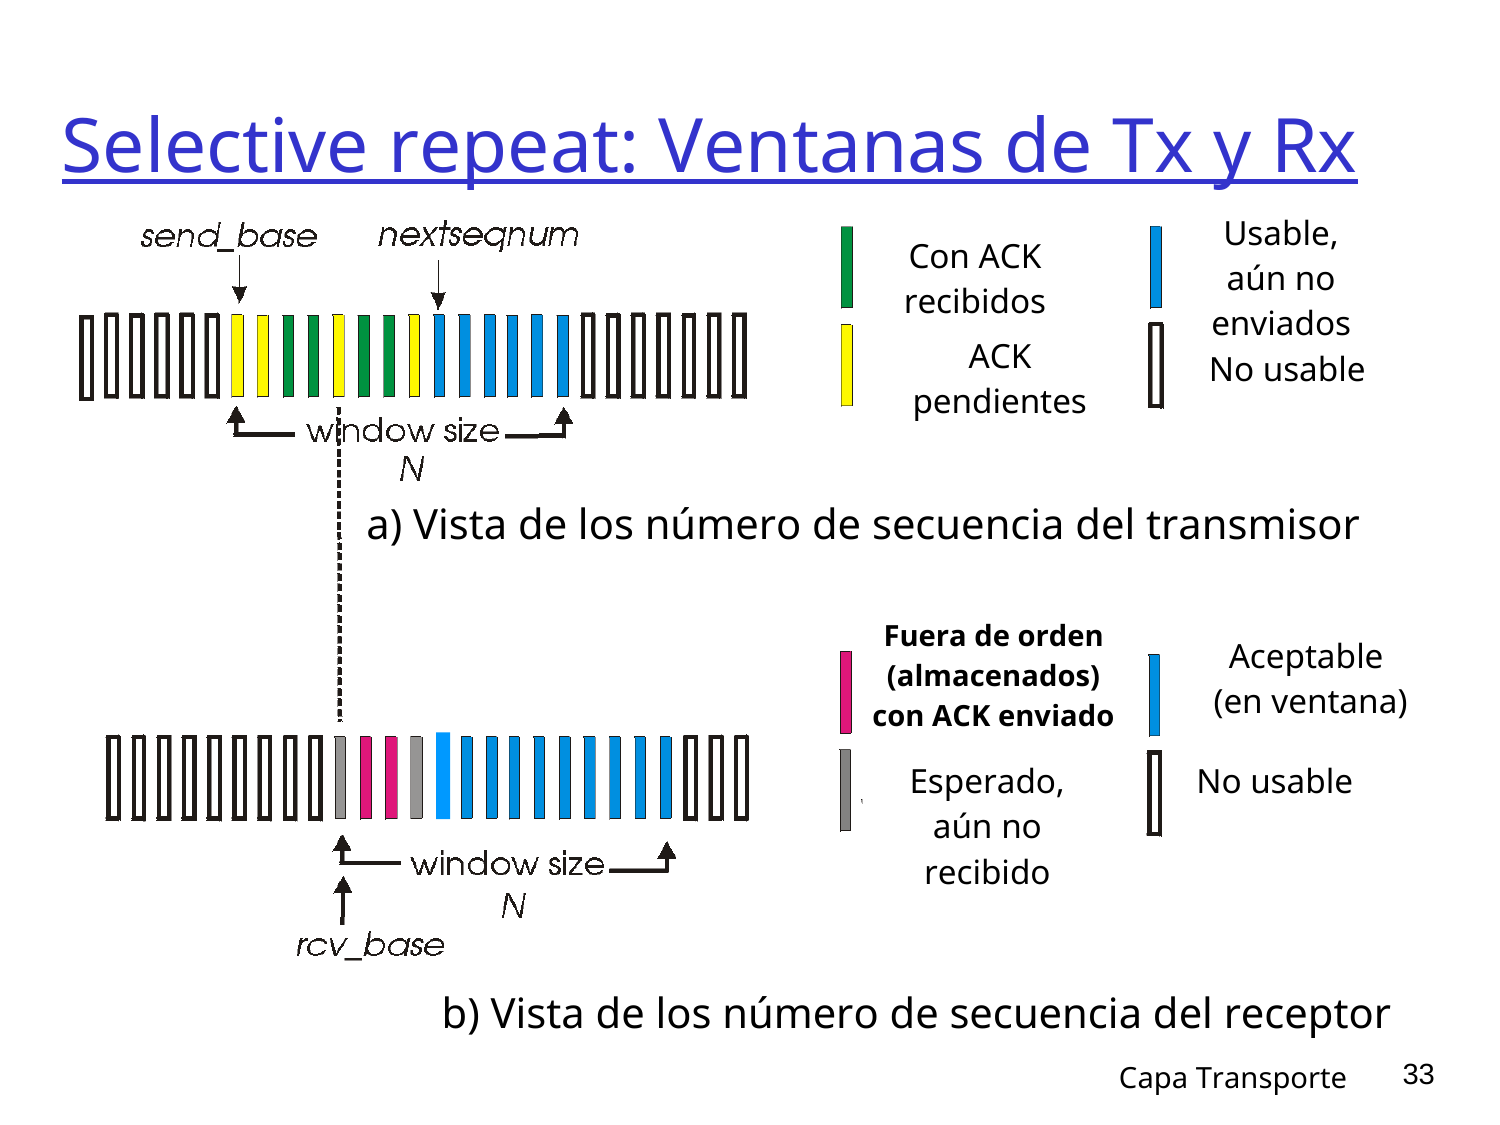

# Selective repeat: Ventanas de Tx y Rx
Usable, aún no enviados
Con ACK recibidos
ACK pendientes
No usable
a) Vista de los número de secuencia del transmisor
Fuera de orden (almacenados) con ACK enviado
Aceptable
 (en ventana)‏
Esperado, aún no recibido
No usable
b) Vista de los número de secuencia del receptor
33